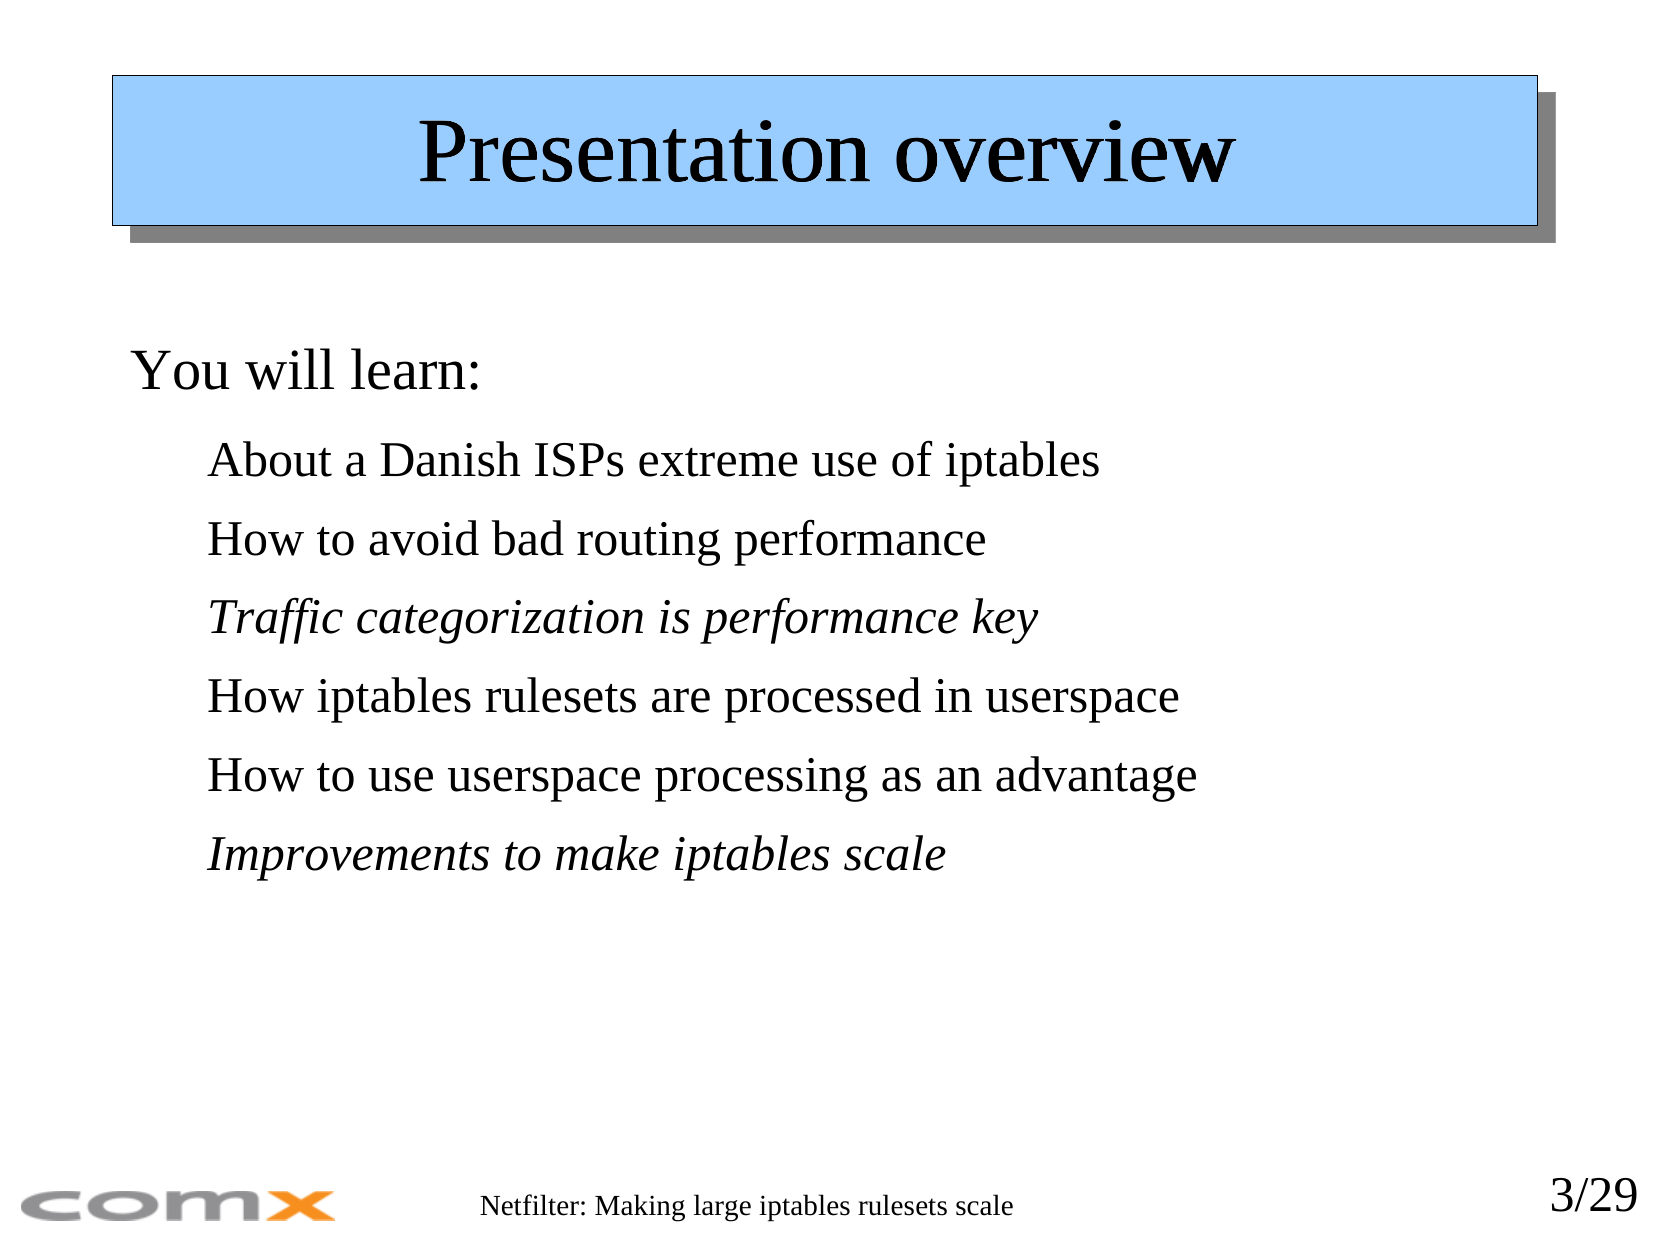

# Presentation overview
You will learn:
About a Danish ISPs extreme use of iptables
How to avoid bad routing performance
Traffic categorization is performance key
How iptables rulesets are processed in userspace
How to use userspace processing as an advantage
Improvements to make iptables scale